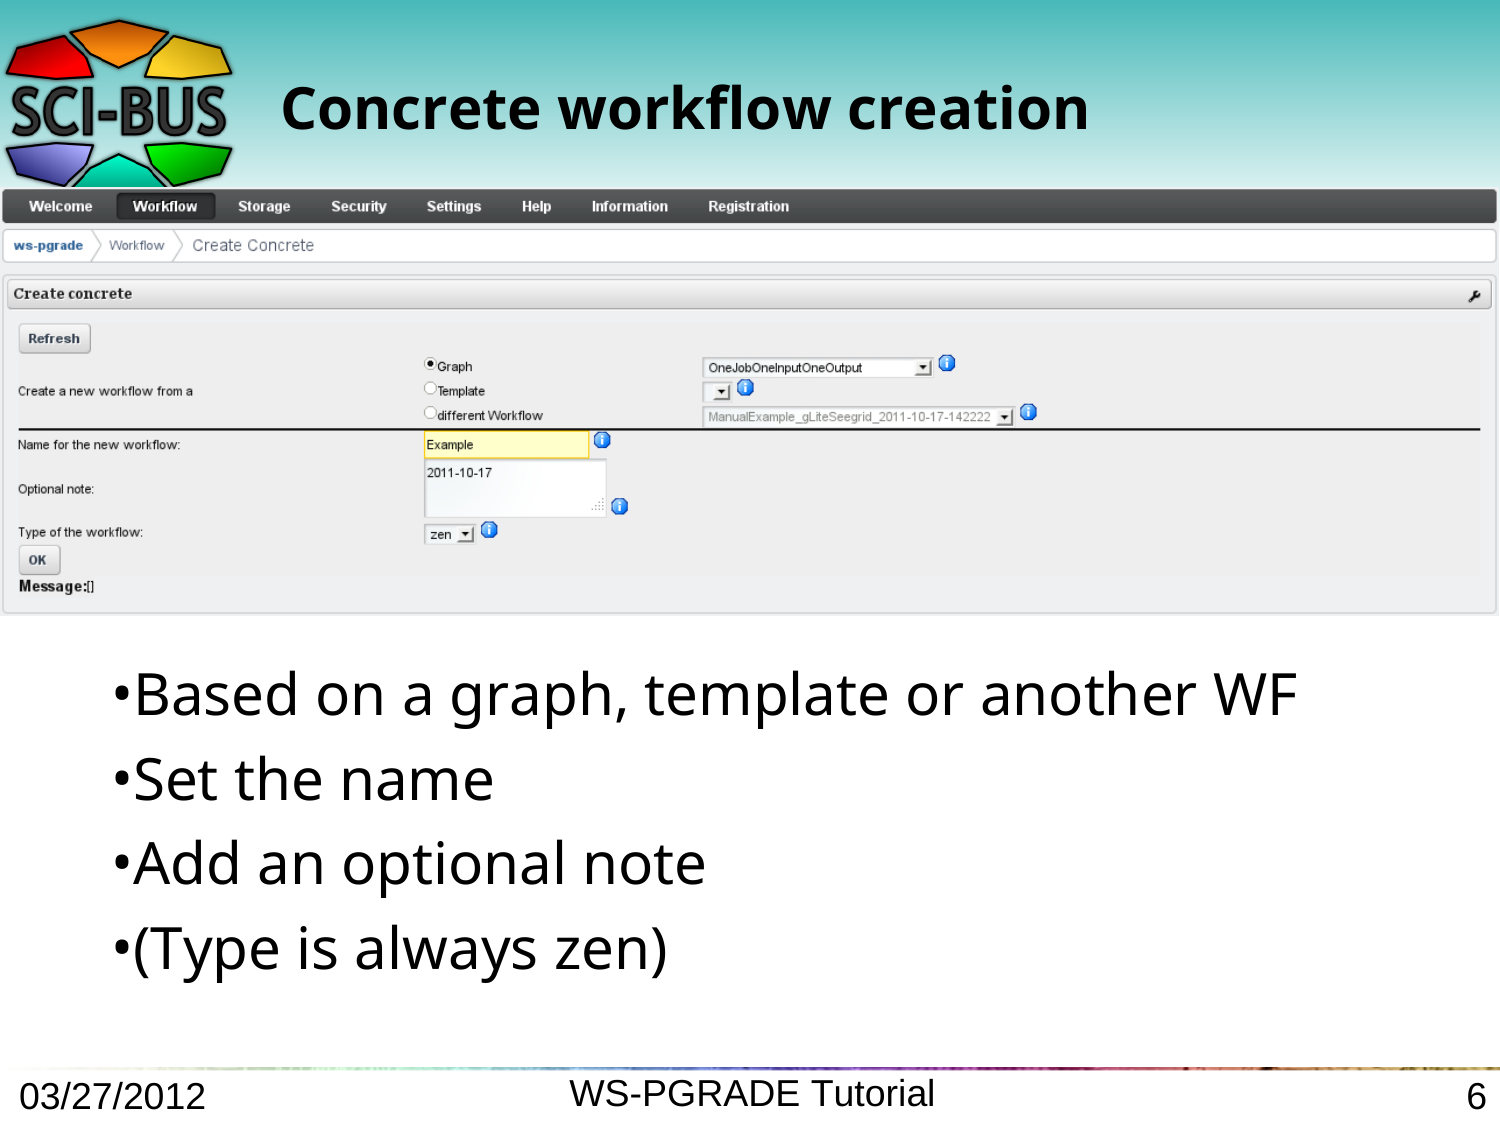

# Concrete workflow creation
Based on a graph, template or another WF
Set the name
Add an optional note
(Type is always zen)
Footer
5/29/2006
6